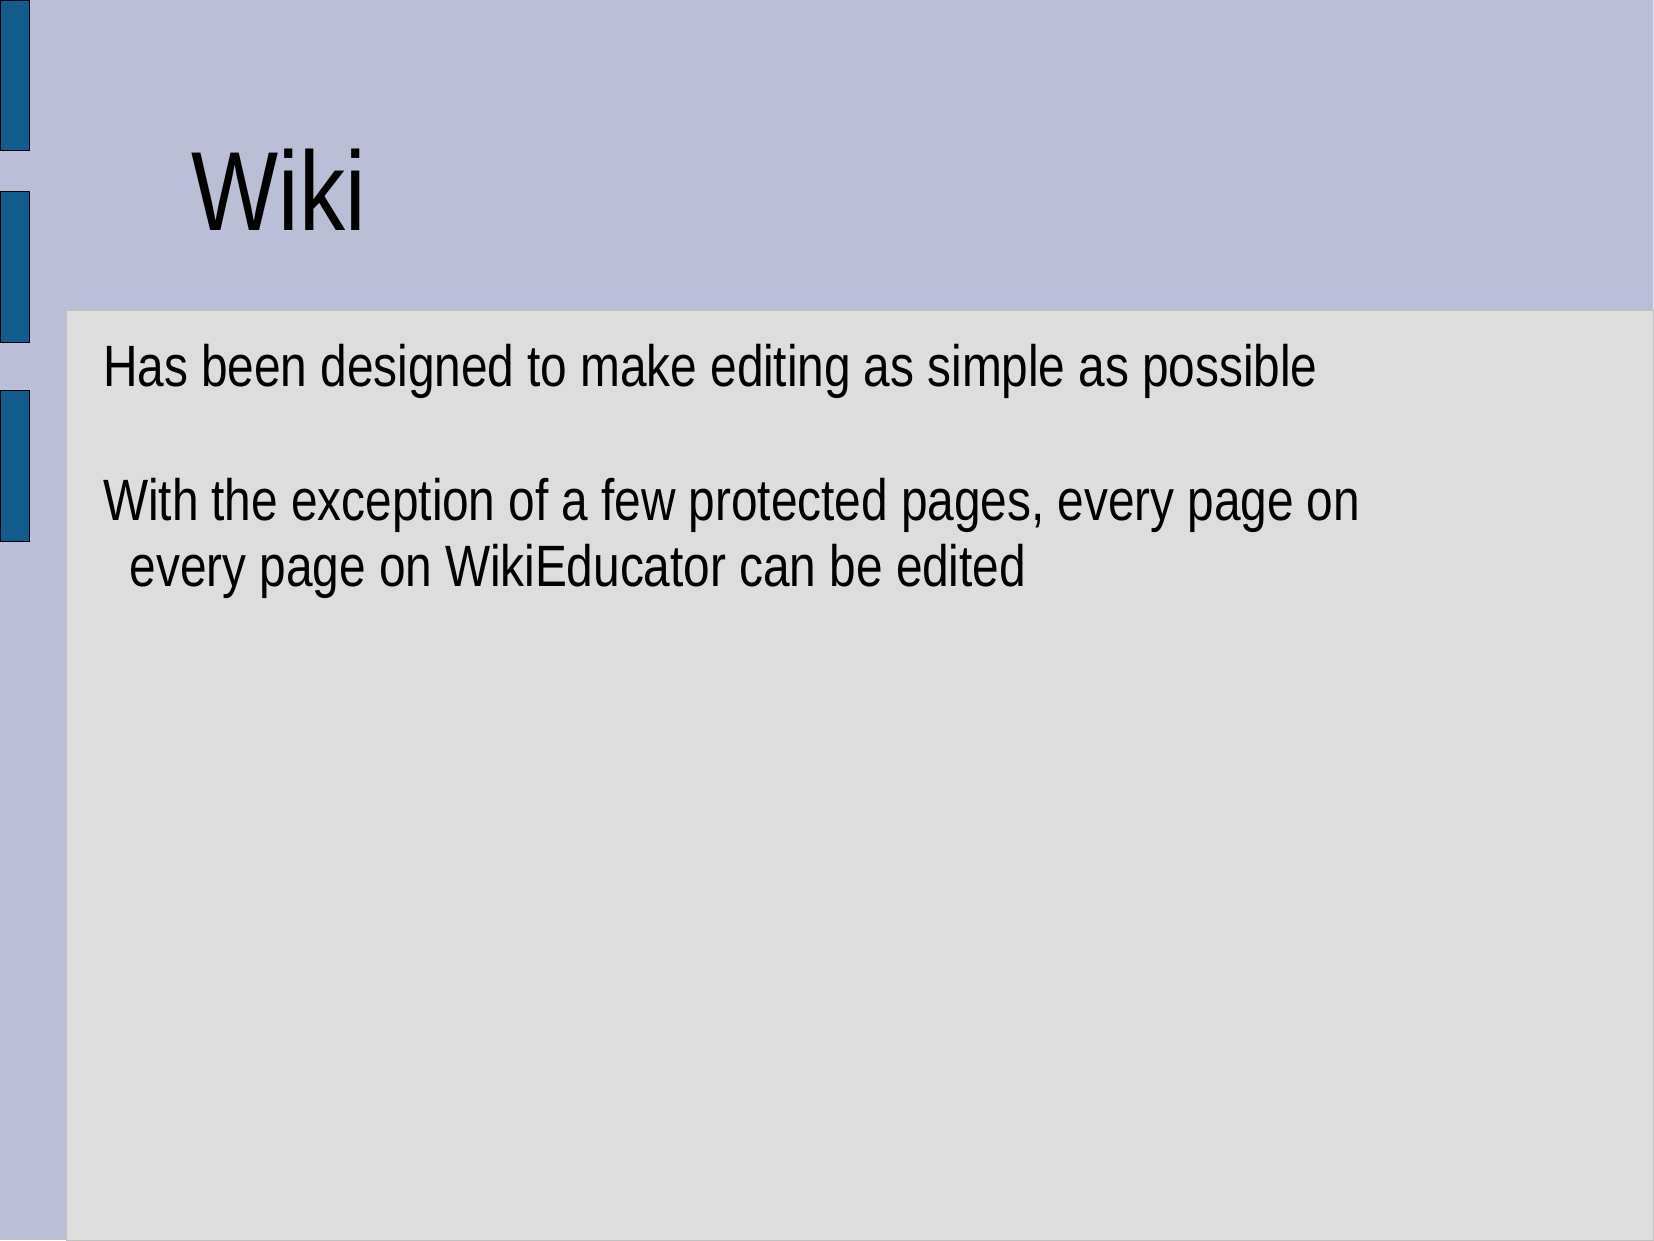

Wiki
Has been designed to make editing as simple as possible
With the exception of a few protected pages, every page on
 every page on WikiEducator can be edited